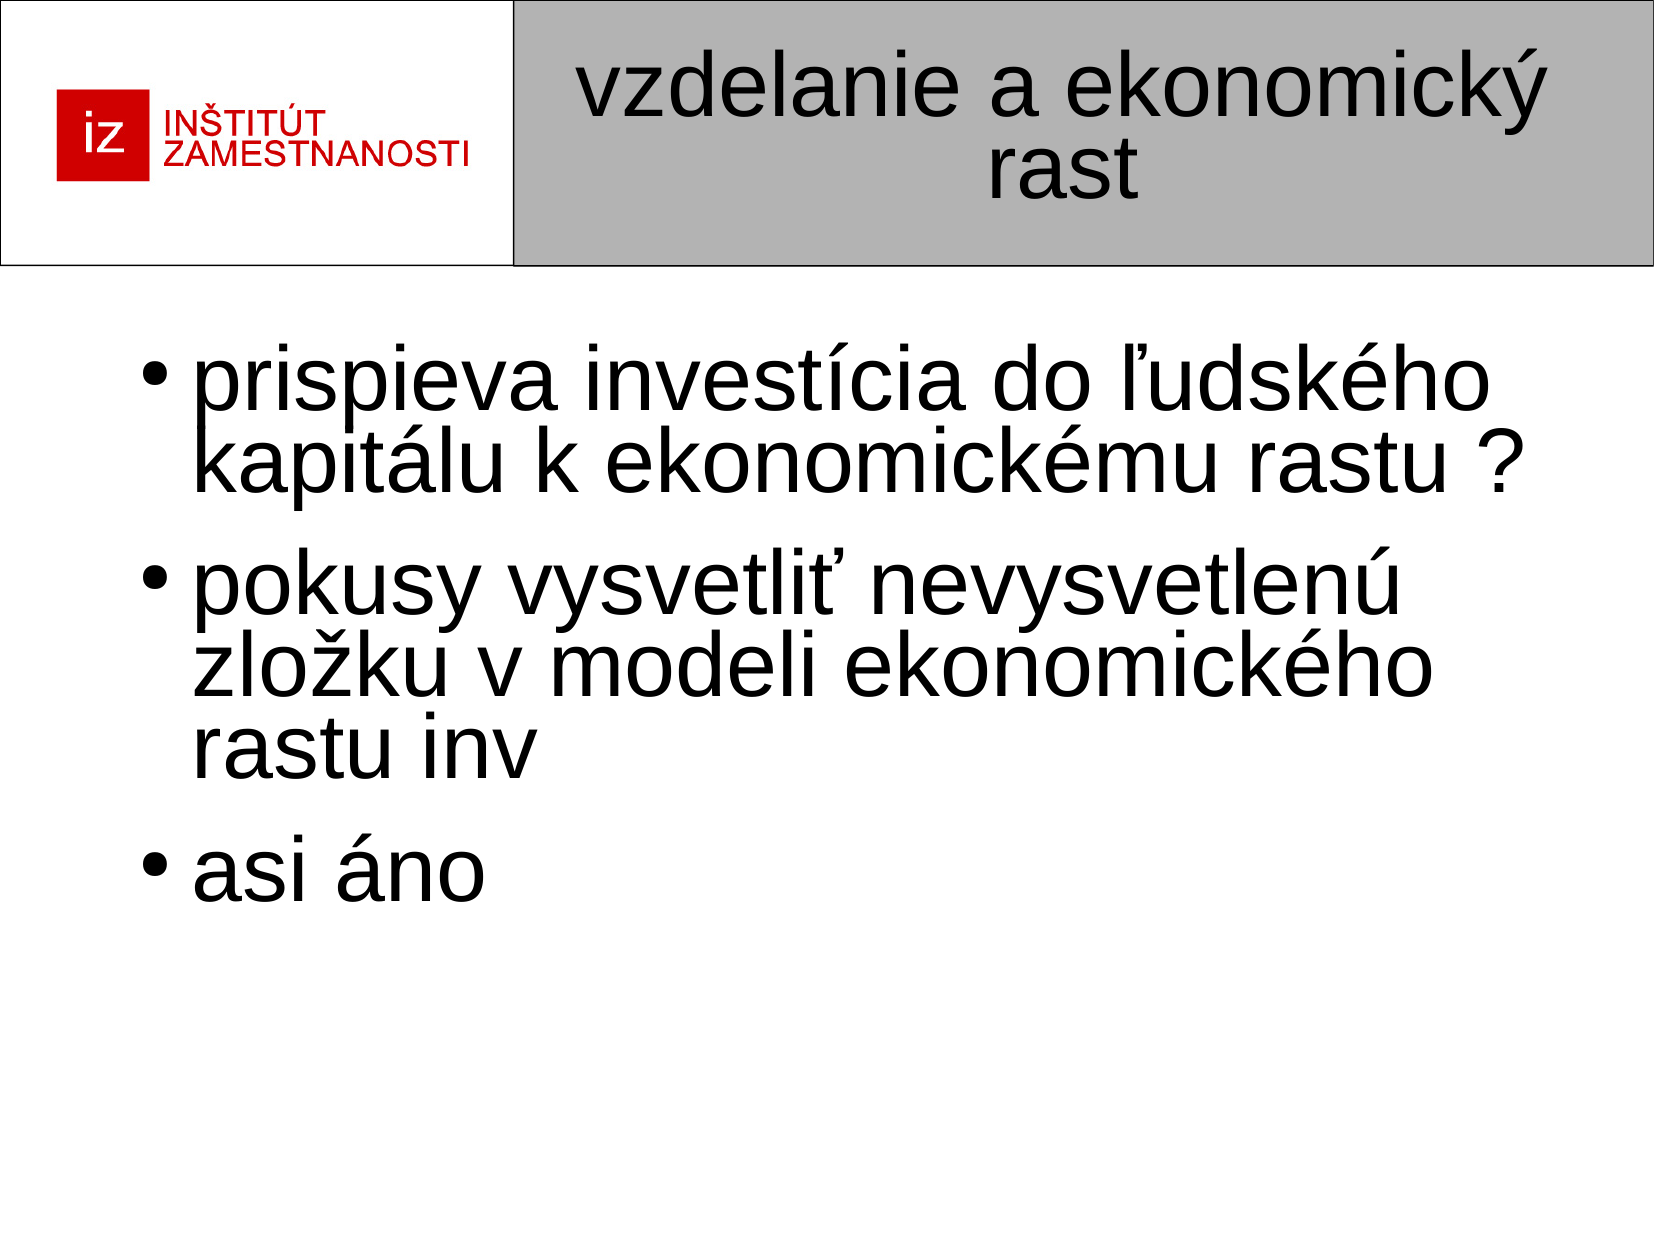

# vzdelanie a ekonomický rast
prispieva investícia do ľudského kapitálu k ekonomickému rastu ?
pokusy vysvetliť nevysvetlenú zložku v modeli ekonomického rastu inv
asi áno